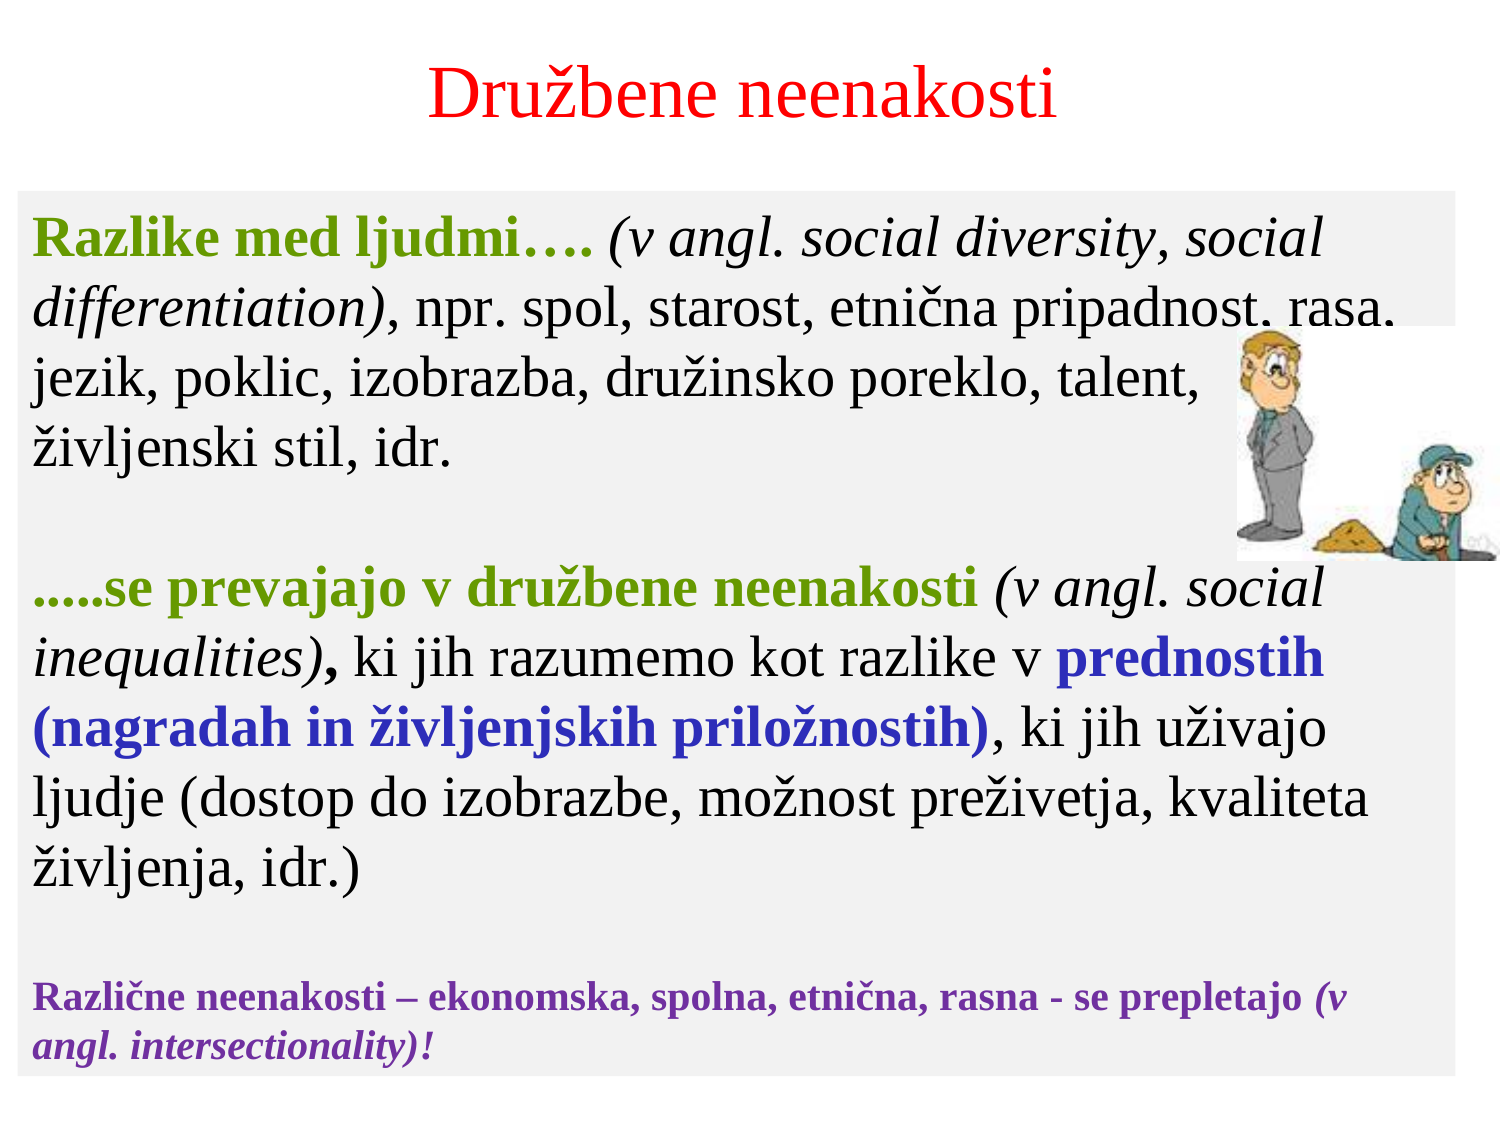

# Družbene neenakosti
Razlike med ljudmi…. (v angl. social diversity, social differentiation), npr. spol, starost, etnična pripadnost, rasa, jezik, poklic, izobrazba, družinsko poreklo, talent, življenski stil, idr.
.....se prevajajo v družbene neenakosti (v angl. social inequalities), ki jih razumemo kot razlike v prednostih (nagradah in življenjskih priložnostih), ki jih uživajo ljudje (dostop do izobrazbe, možnost preživetja, kvaliteta življenja, idr.)
Različne neenakosti – ekonomska, spolna, etnična, rasna - se prepletajo (v angl. intersectionality)!